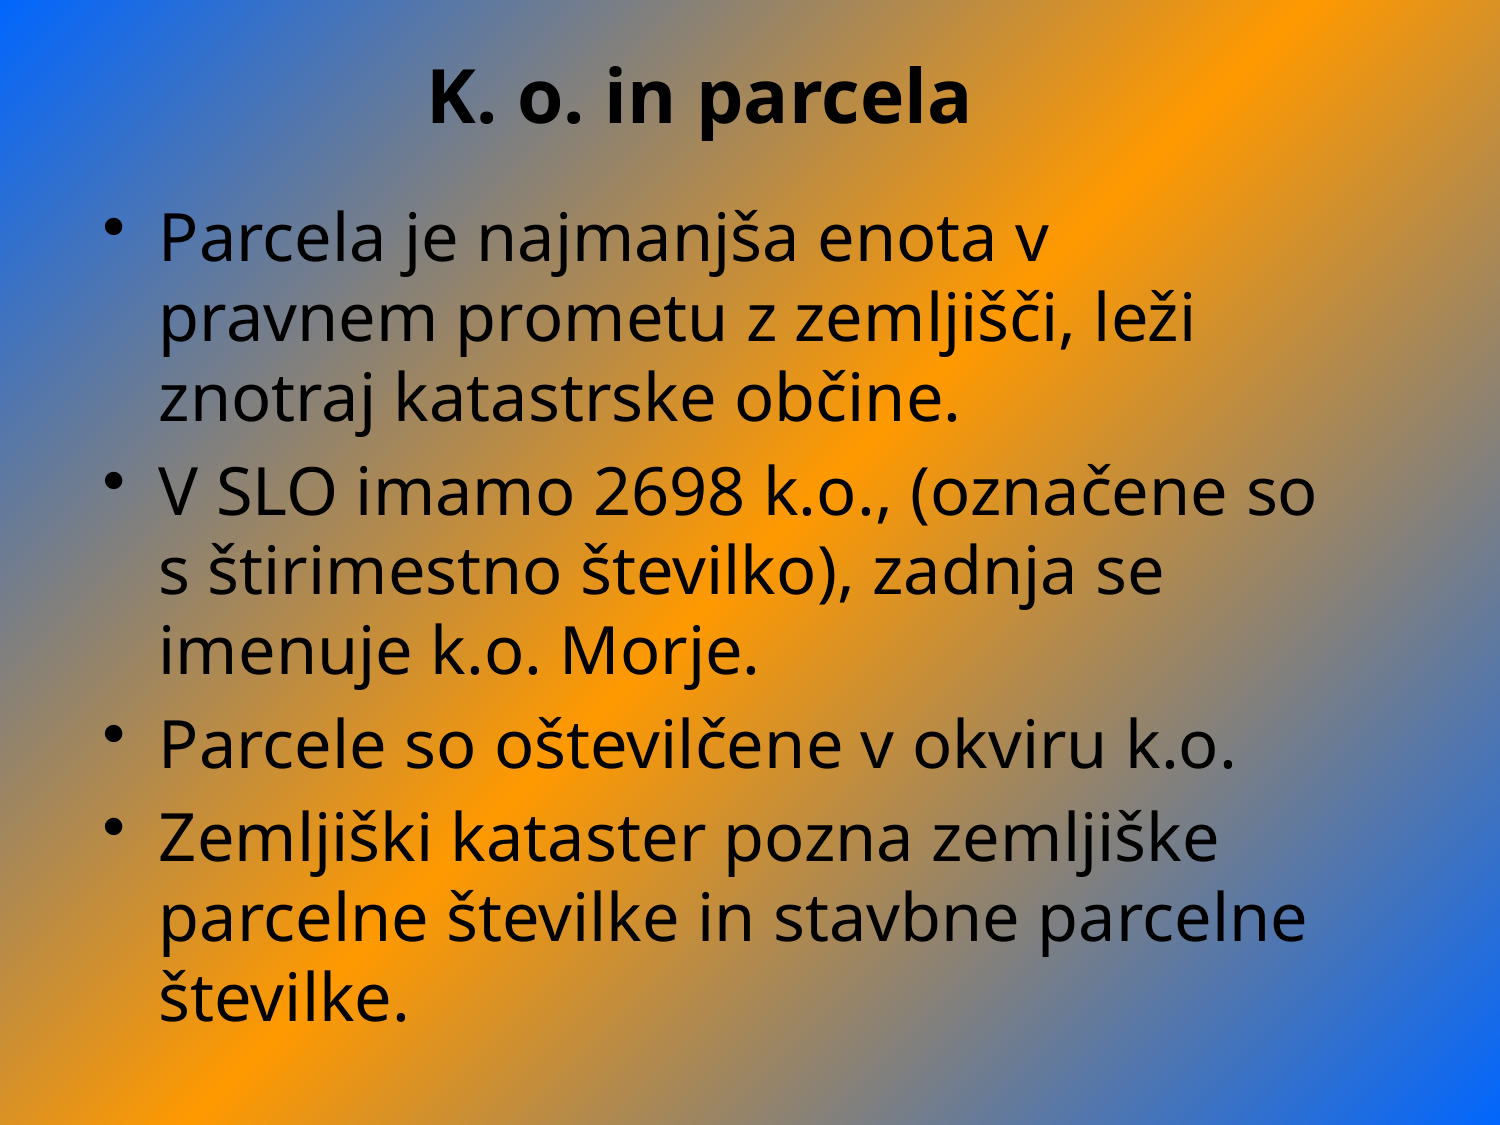

# K. o. in parcela
Parcela je najmanjša enota v pravnem prometu z zemljišči, leži znotraj katastrske občine.
V SLO imamo 2698 k.o., (označene so s štirimestno številko), zadnja se imenuje k.o. Morje.
Parcele so oštevilčene v okviru k.o.
Zemljiški kataster pozna zemljiške parcelne številke in stavbne parcelne številke.